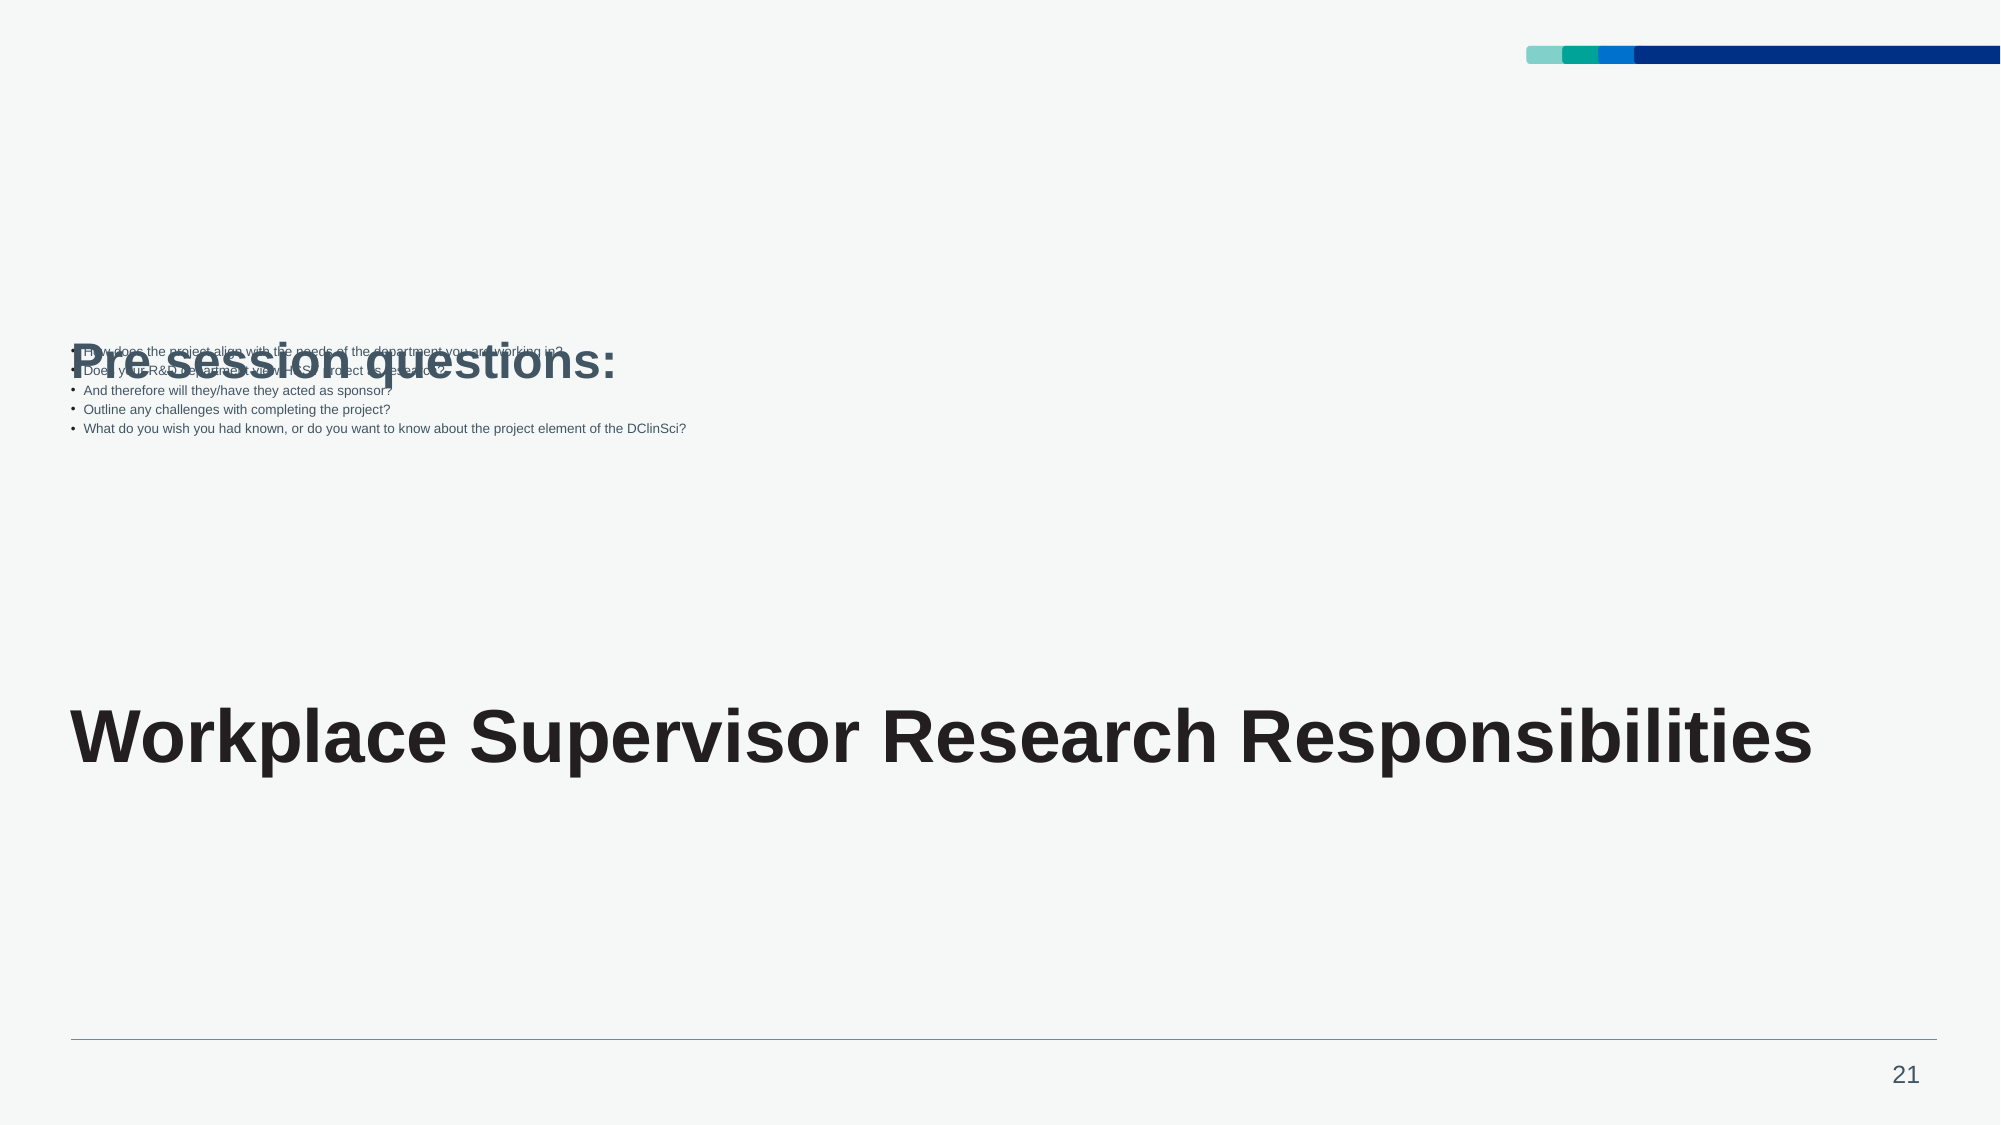

# How does the project align with the needs of the department you are working in?
Does your R&D department view HSST project as research?
And therefore will they/have they acted as sponsor?
Outline any challenges with completing the project?
What do you wish you had known, or do you want to know about the project element of the DClinSci?
Pre session questions:
Workplace Supervisor Research Responsibilities